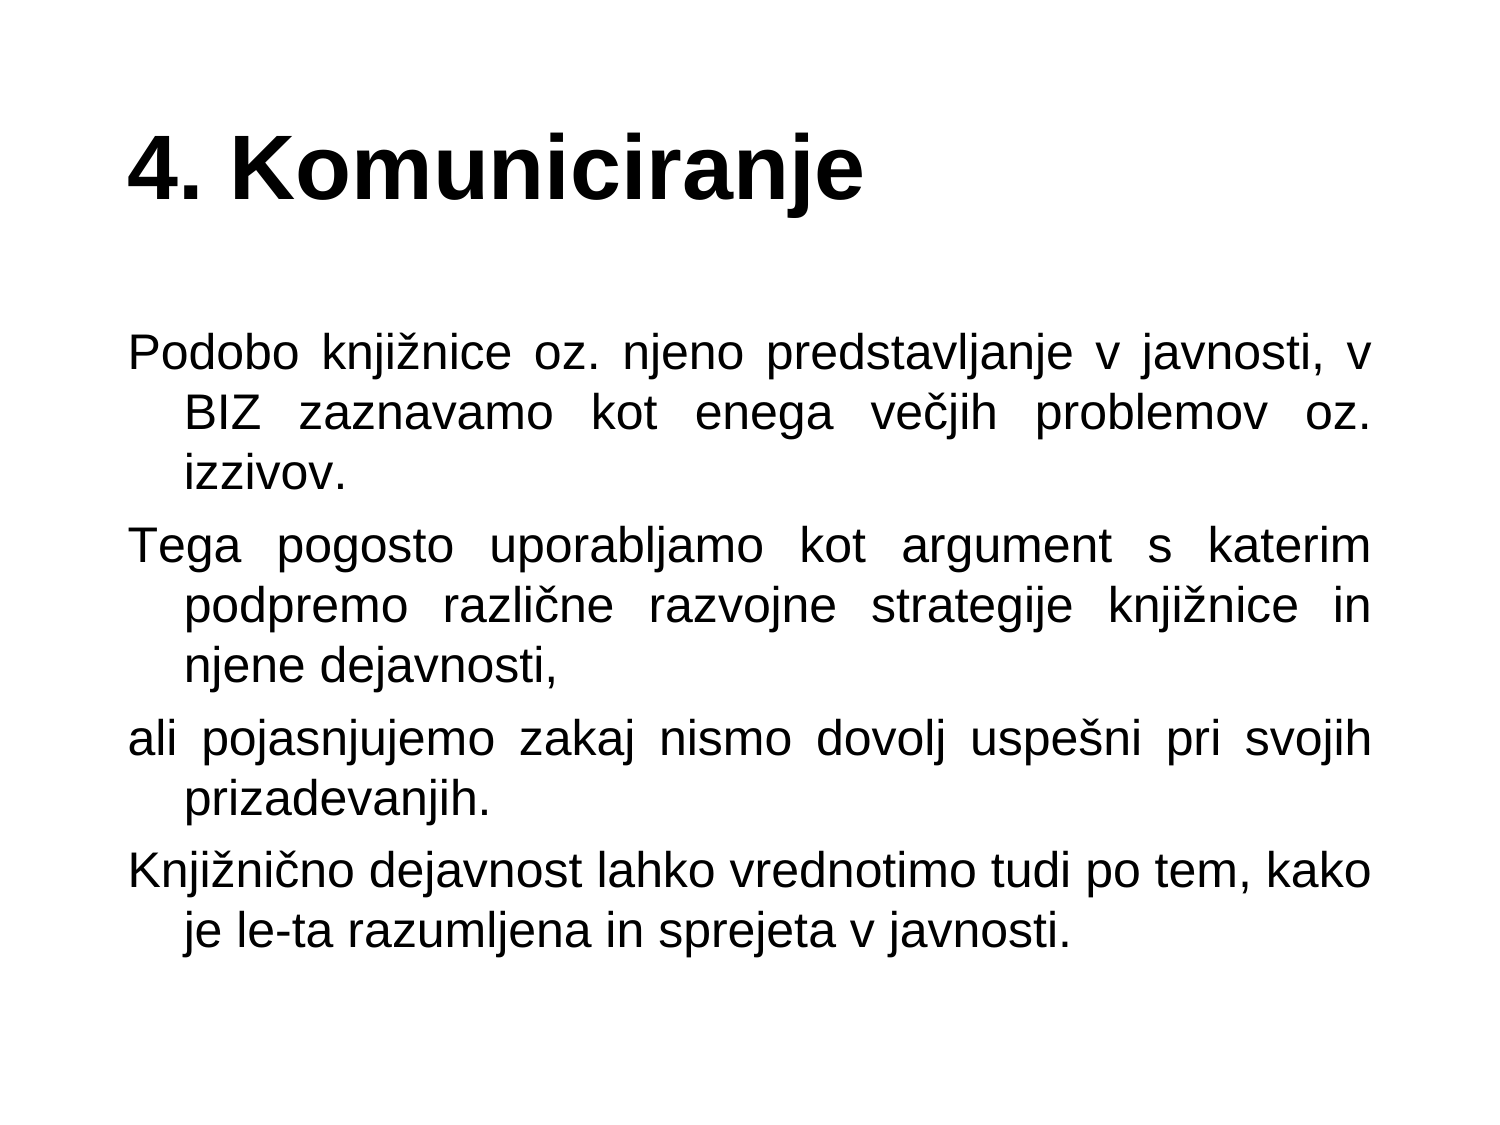

# 4. Komuniciranje
Podobo knjižnice oz. njeno predstavljanje v javnosti, v BIZ zaznavamo kot enega večjih problemov oz. izzivov.
Tega pogosto uporabljamo kot argument s katerim podpremo različne razvojne strategije knjižnice in njene dejavnosti,
ali pojasnjujemo zakaj nismo dovolj uspešni pri svojih prizadevanjih.
Knjižnično dejavnost lahko vrednotimo tudi po tem, kako je le-ta razumljena in sprejeta v javnosti.